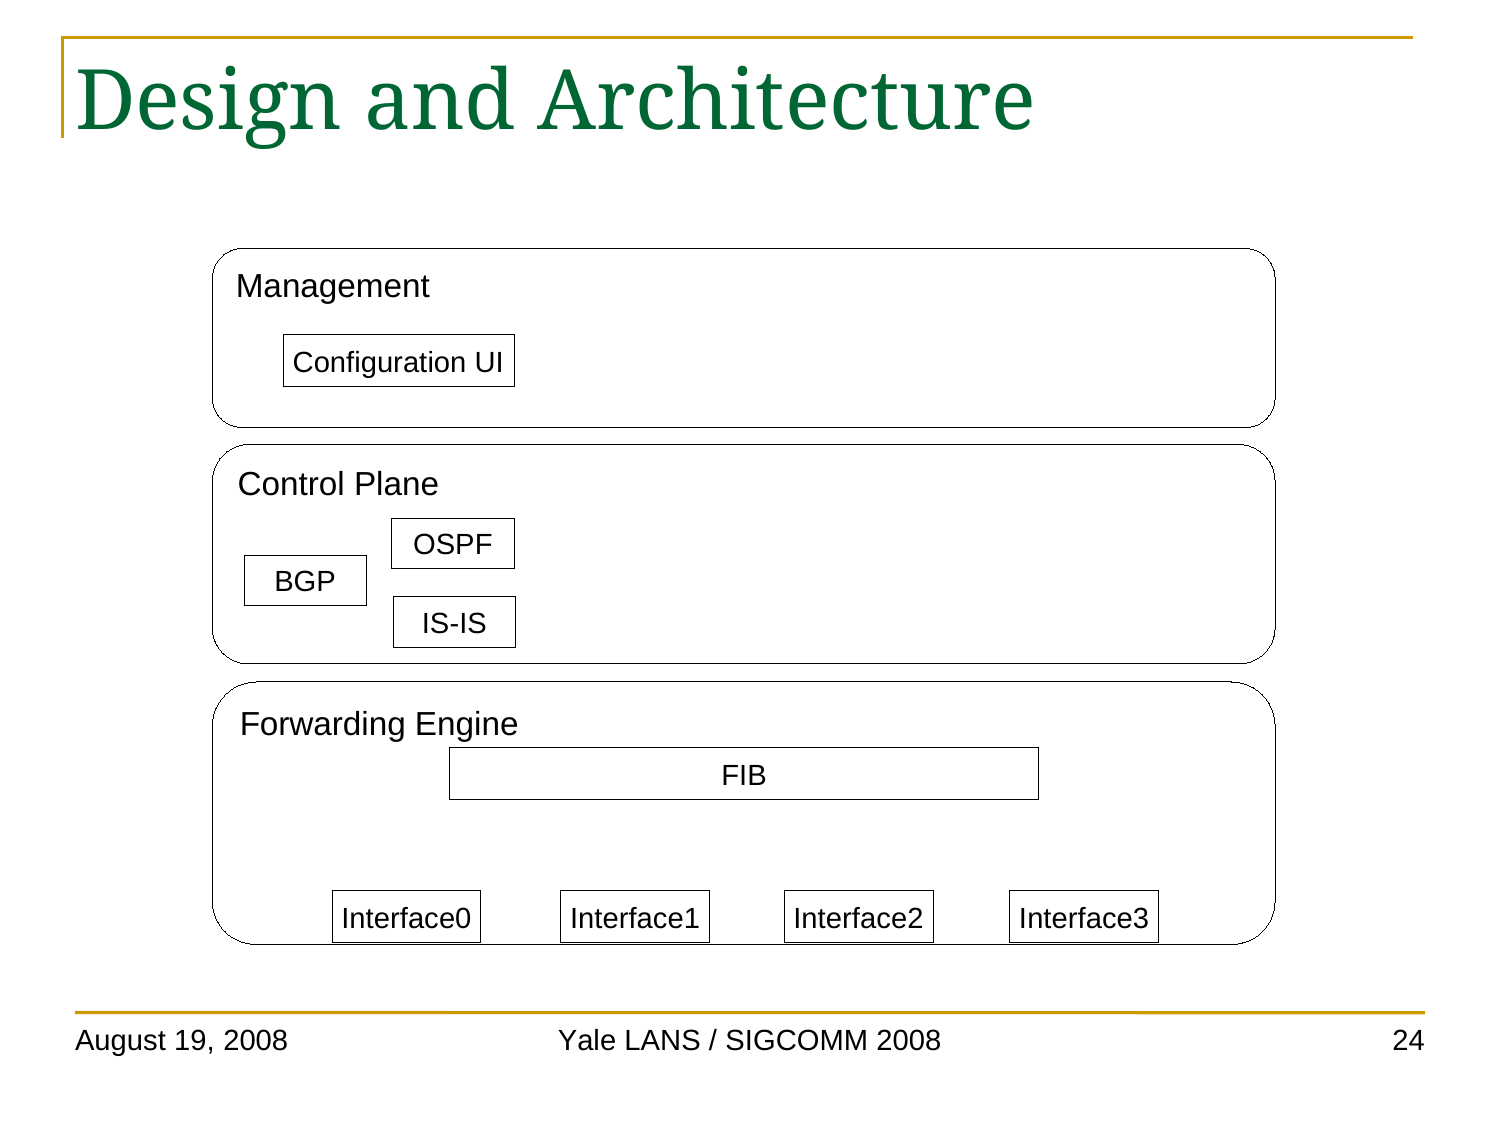

# Design and Architecture
Management
Configuration UI
Control Plane
OSPF
BGP
IS-IS
Forwarding Engine
FIB
Interface0
Interface1
Interface2
Interface3
August 19, 2008
Yale LANS / SIGCOMM 2008
24